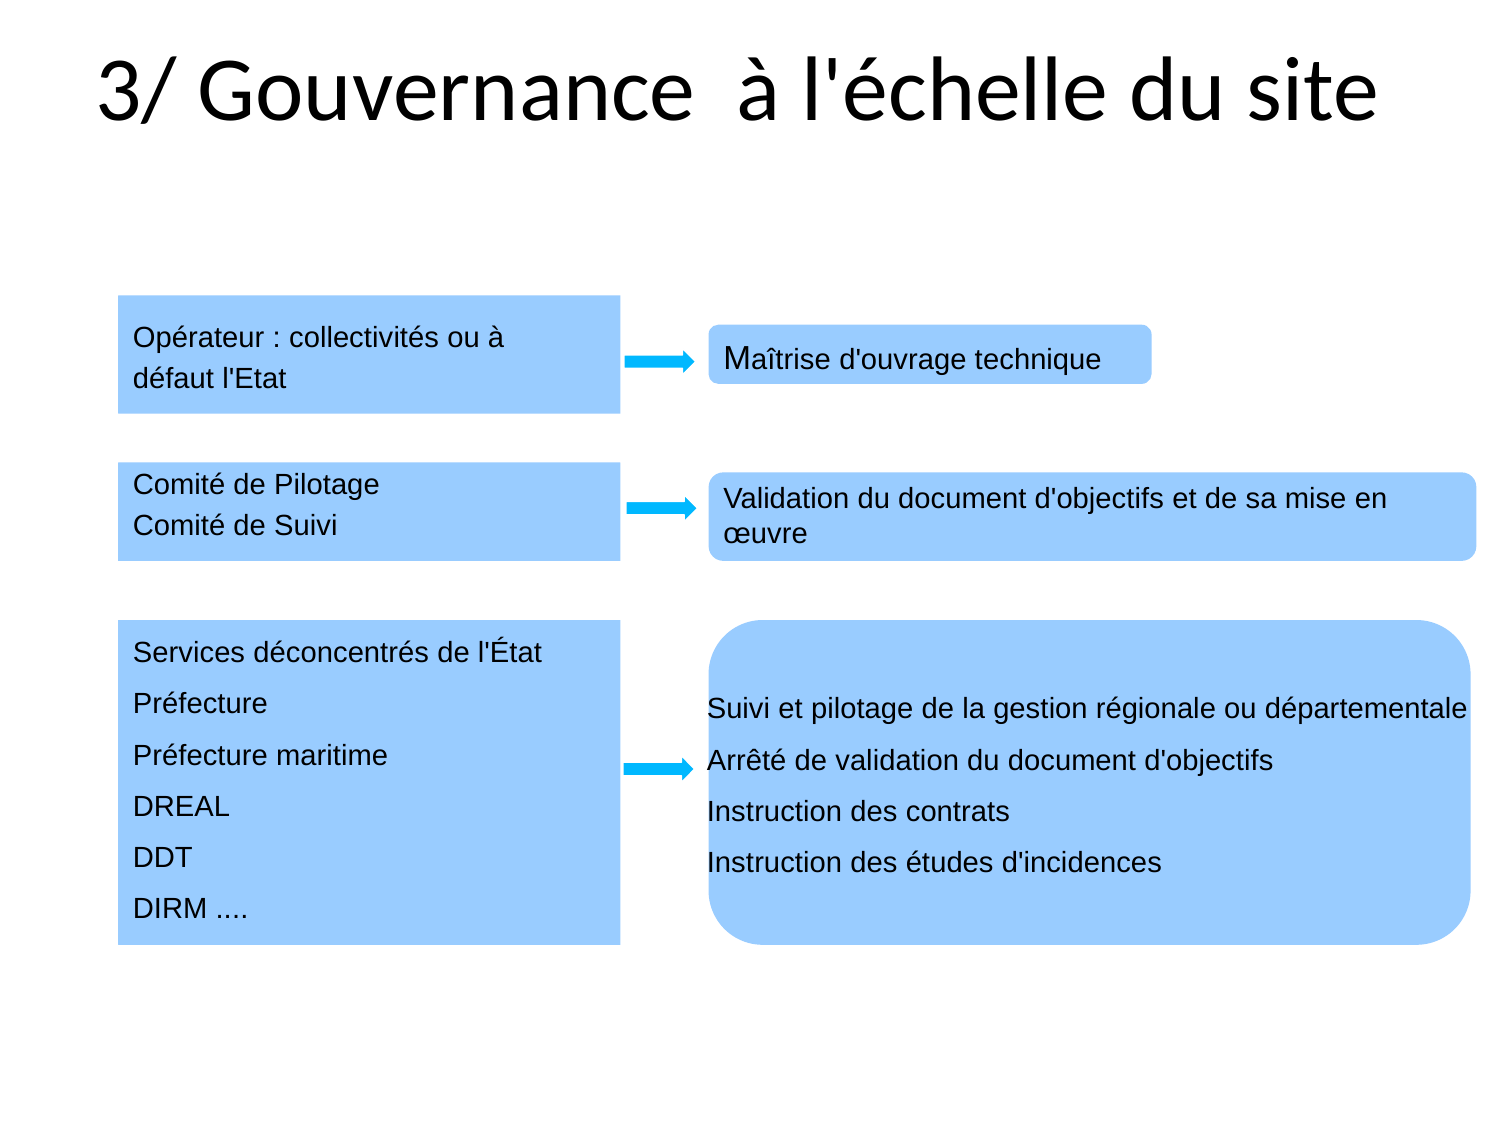

# 3/ Gouvernance à l'échelle du site
Opérateur : collectivités ou à
défaut l'Etat
Maîtrise d'ouvrage technique
Comité de Pilotage
Comité de Suivi
Validation du document d'objectifs et de sa mise en œuvre
Services déconcentrés de l'État
Préfecture
Préfecture maritime
DREAL
DDT
DIRM ....
Suivi et pilotage de la gestion régionale ou départementale
Arrêté de validation du document d'objectifs
Instruction des contrats
Instruction des études d'incidences